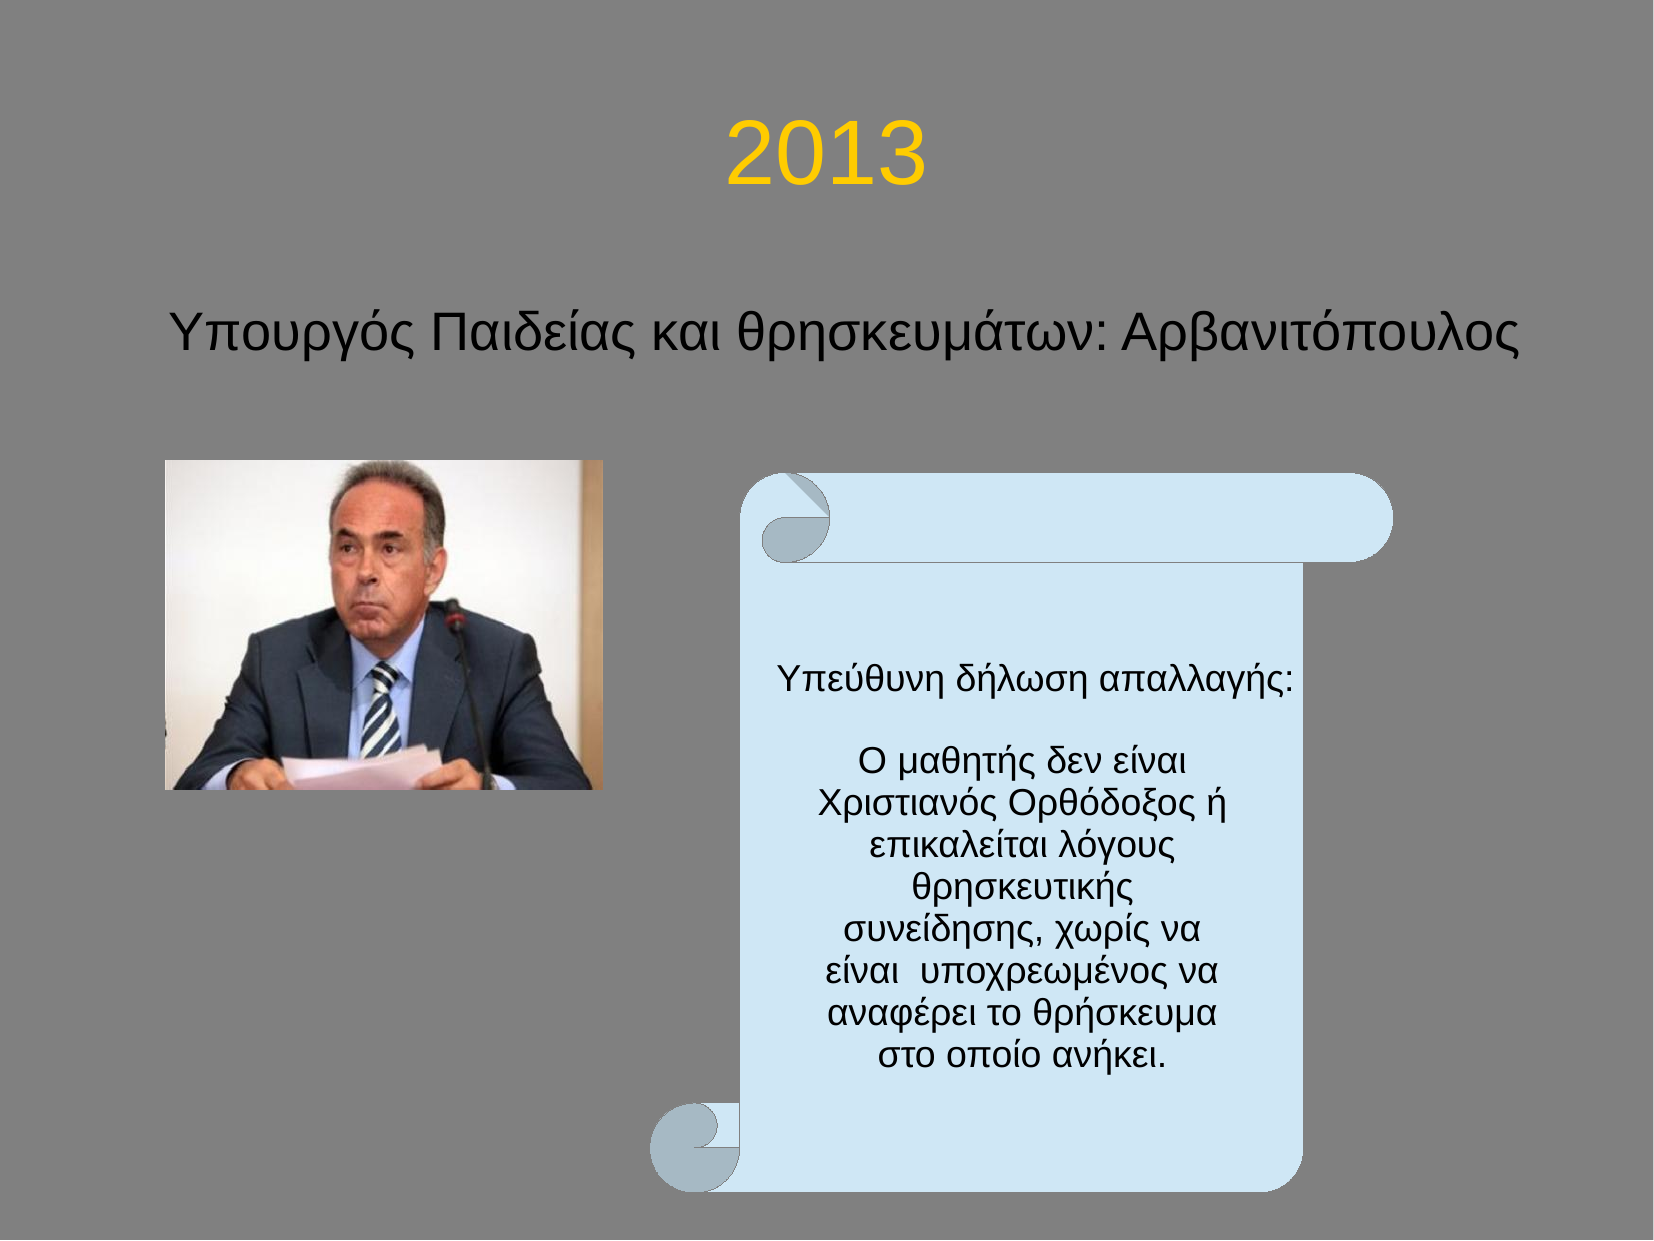

# 2013
 Υπουργός Παιδείας και θρησκευμάτων: Αρβανιτόπουλος
Υπεύθυνη δήλωση απαλλαγής:
Ο μαθητής δεν είναι Χριστιανός Ορθόδοξος ή επικαλείται λόγους θρησκευτικής συνείδησης, χωρίς να είναι υποχρεωμένος να αναφέρει το θρήσκευμα στο οποίο ανήκει.